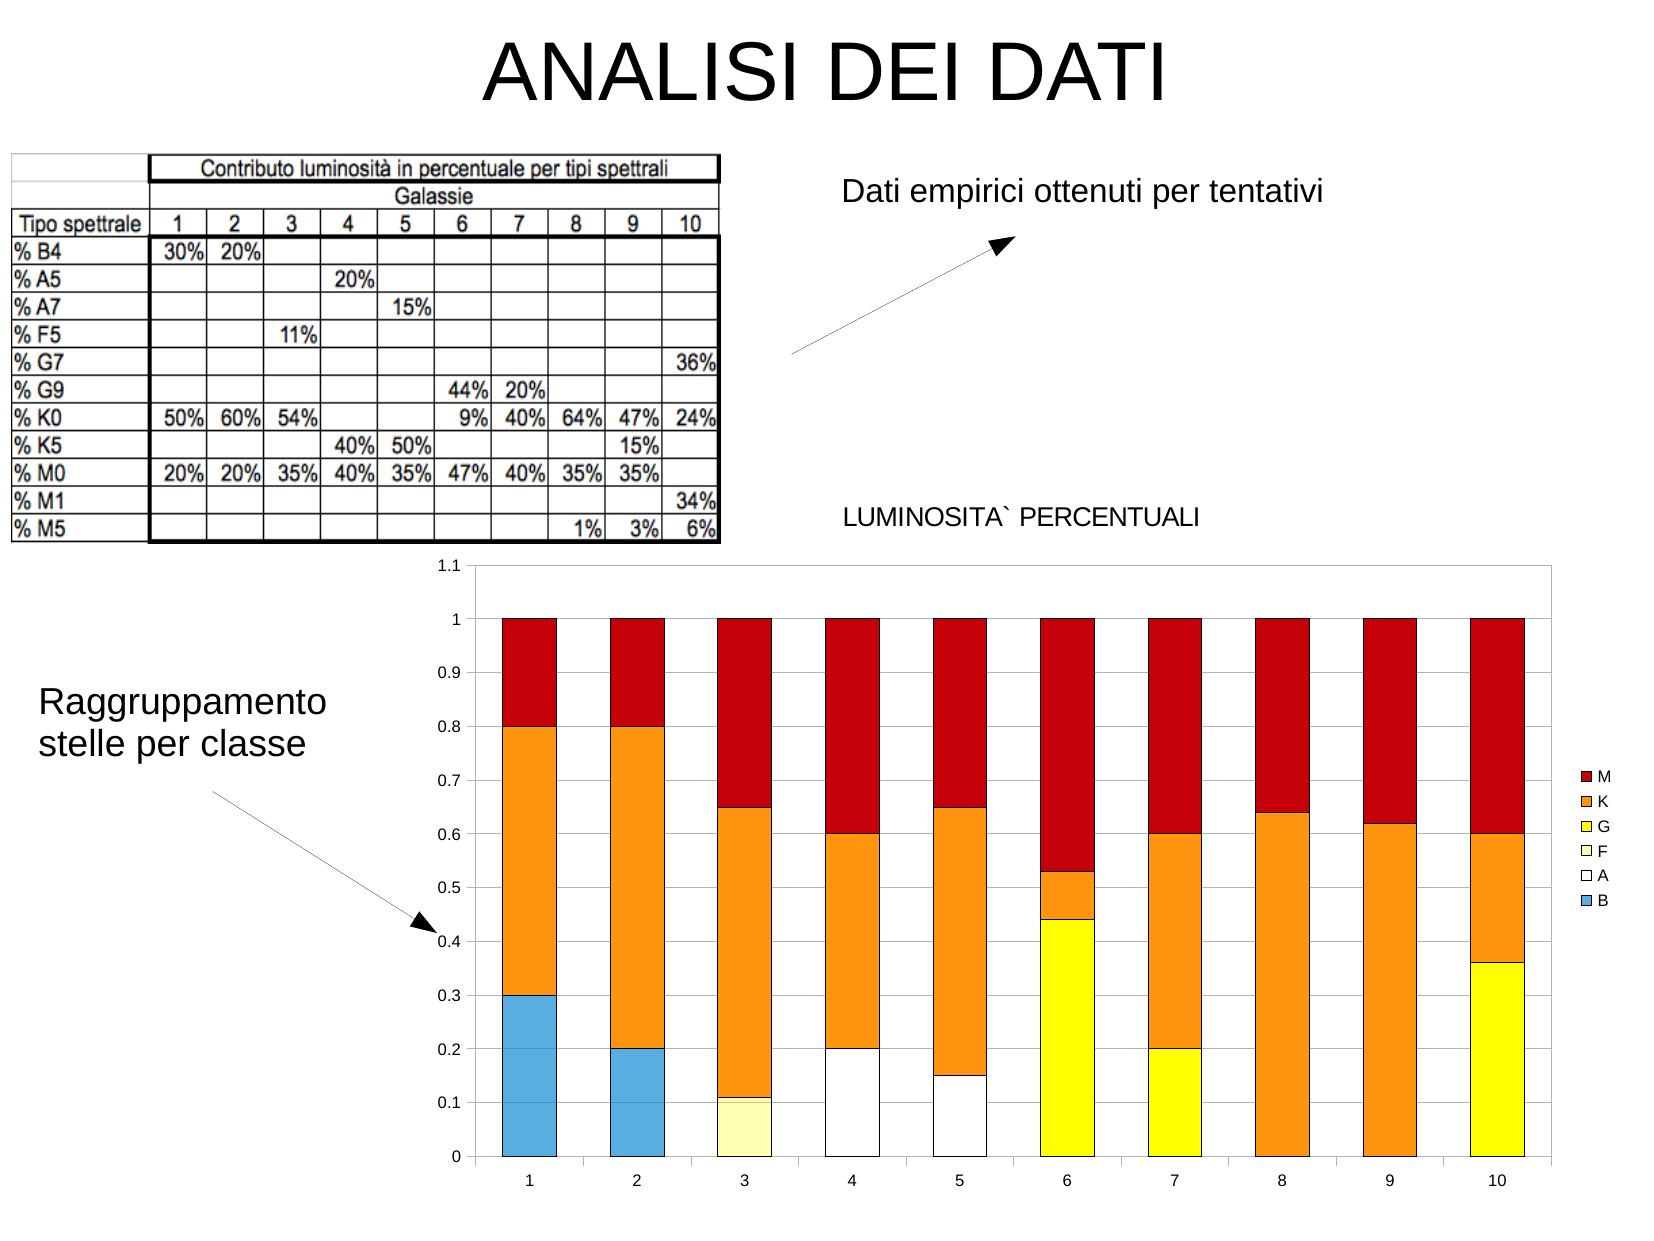

ANALISI DEI DATI
Dati empirici ottenuti per tentativi
### Chart: LUMINOSITA` PERCENTUALI
| Category | B | A | F | G | K | M |
|---|---|---|---|---|---|---|
| 1 | 0.3 | 0.0 | 0.0 | 0.0 | 0.5 | 0.2 |
| 2 | 0.2 | 0.0 | 0.0 | 0.0 | 0.6 | 0.2 |
| 3 | 0.0 | 0.0 | 0.11 | 0.0 | 0.54 | 0.35 |
| 4 | 0.0 | 0.2 | 0.0 | 0.0 | 0.4 | 0.4 |
| 5 | 0.0 | 0.15 | 0.0 | 0.0 | 0.5 | 0.35 |
| 6 | 0.0 | 0.0 | 0.0 | 0.44 | 0.09 | 0.47 |
| 7 | 0.0 | 0.0 | 0.0 | 0.2 | 0.4 | 0.4 |
| 8 | 0.0 | 0.0 | 0.0 | 0.0 | 0.64 | 0.36 |
| 9 | 0.0 | 0.0 | 0.0 | 0.0 | 0.62 | 0.38 |
| 10 | 0.0 | 0.0 | 0.0 | 0.36 | 0.24 | 0.4 |Raggruppamento stelle per classe